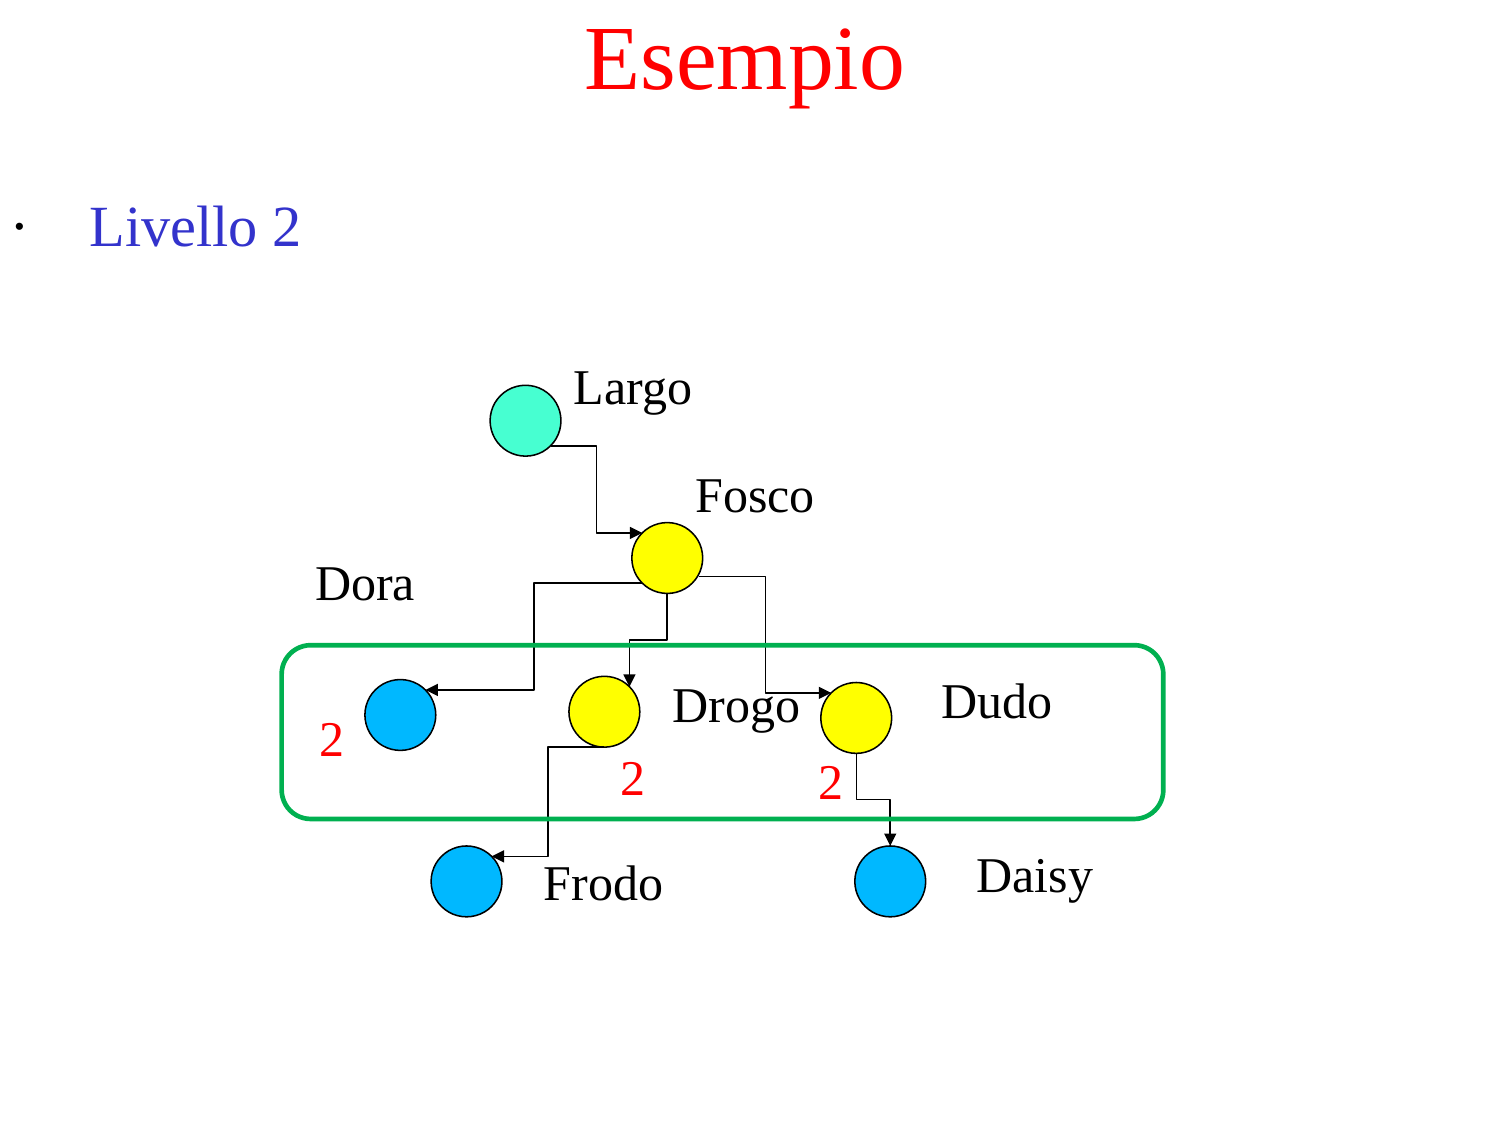

# Esempio
Livello 2
Largo
Fosco
Dora
Dudo
Drogo
2
2
2
Daisy
Frodo